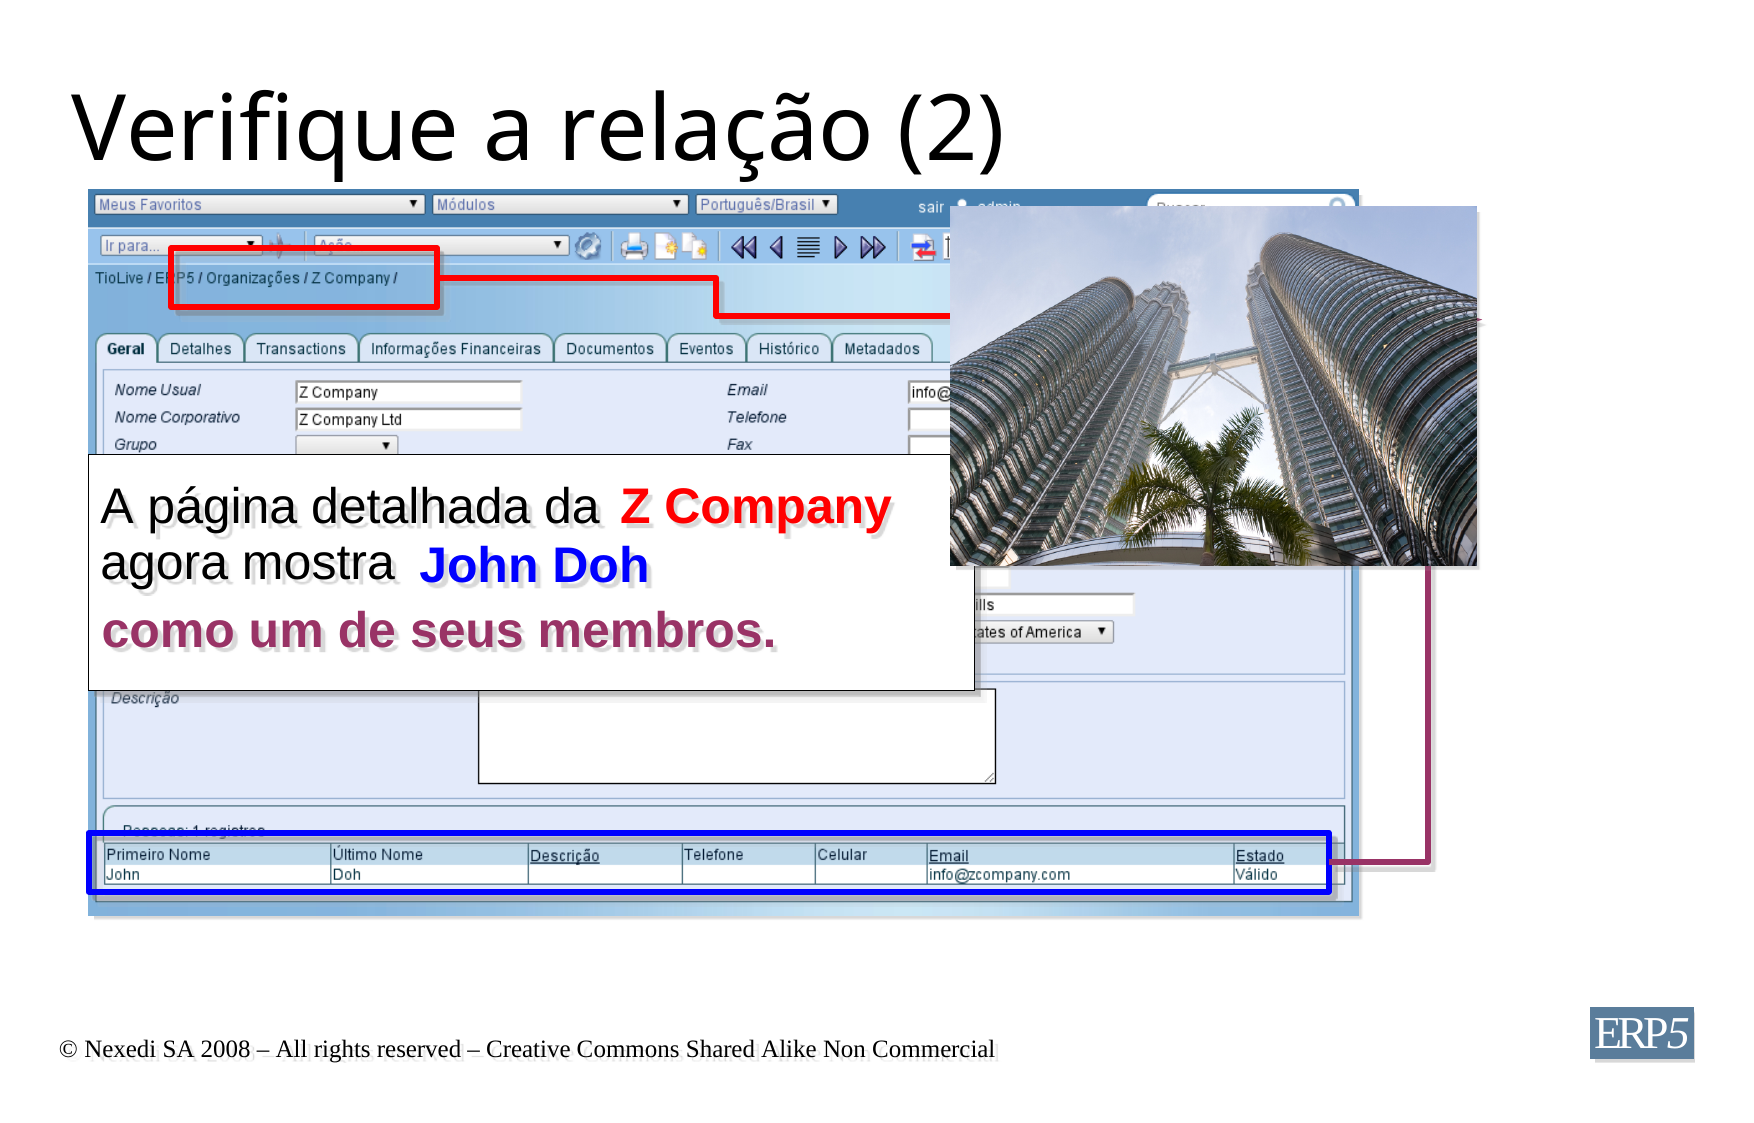

# Verifique a relação (2)
A página detalhada da
agora mostra
Z Company
John Doh
como um de seus membros.